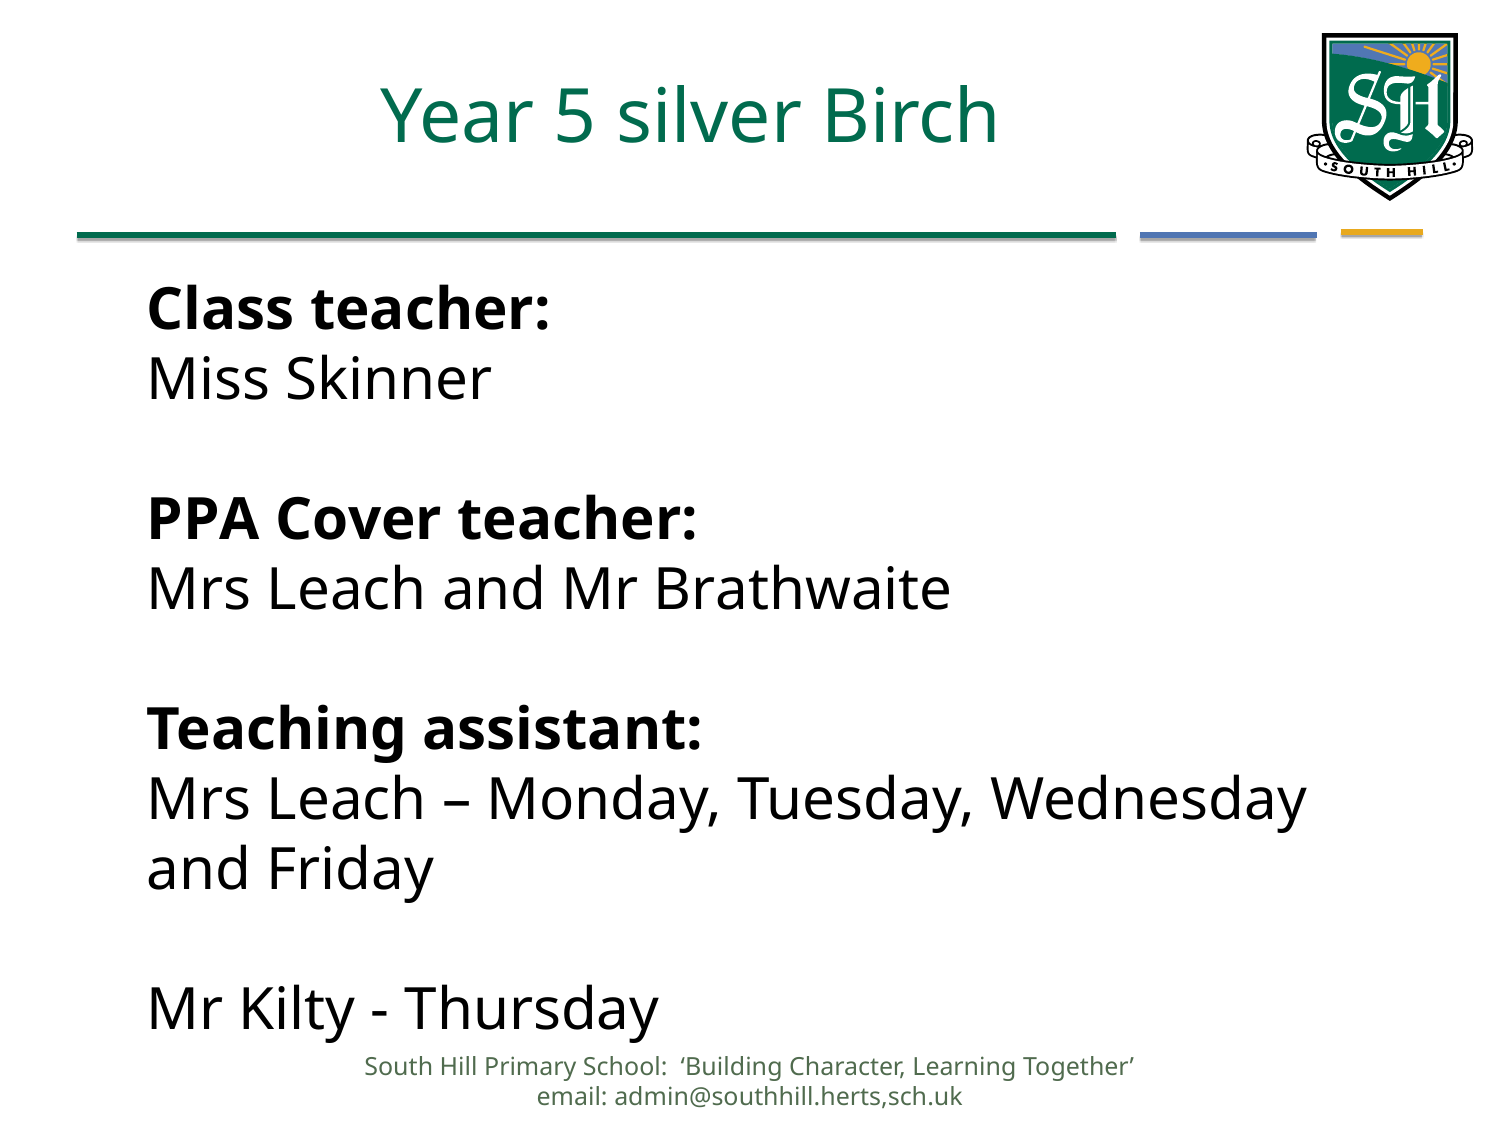

# Year 5 silver Birch
Class teacher:
Miss Skinner
PPA Cover teacher:
Mrs Leach and Mr Brathwaite
Teaching assistant:
Mrs Leach – Monday, Tuesday, Wednesday and Friday
Mr Kilty - Thursday
South Hill Primary School: ‘Building Character, Learning Together’
email: admin@southhill.herts,sch.uk